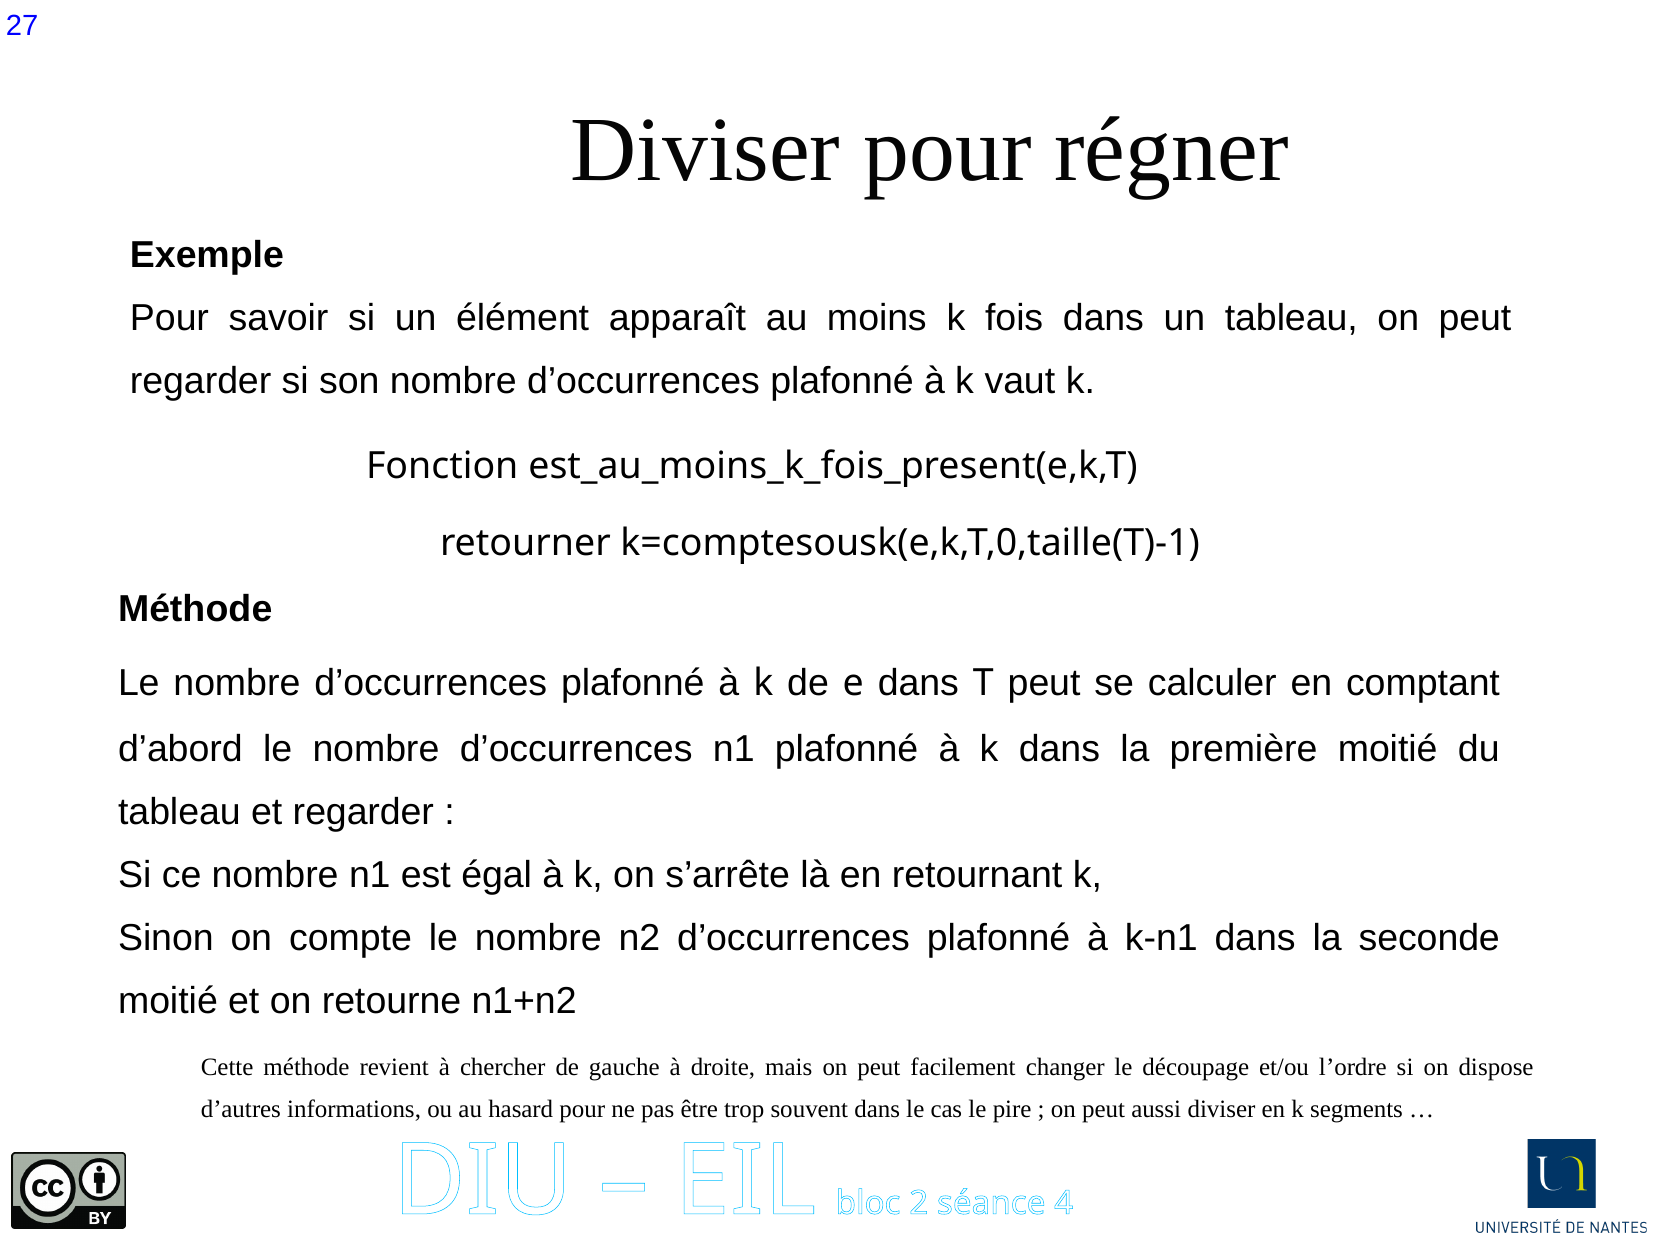

27
# Diviser pour régner
Exemple
Pour savoir si un élément apparaît au moins k fois dans un tableau, on peut regarder si son nombre d’occurrences plafonné à k vaut k.
Fonction est_au_moins_k_fois_present(e,k,T)
	retourner k=comptesousk(e,k,T,0,taille(T)-1)
Méthode
Le nombre d’occurrences plafonné à k de e dans T peut se calculer en comptant d’abord le nombre d’occurrences n1 plafonné à k dans la première moitié du tableau et regarder :
Si ce nombre n1 est égal à k, on s’arrête là en retournant k,
Sinon on compte le nombre n2 d’occurrences plafonné à k-n1 dans la seconde moitié et on retourne n1+n2
Cette méthode revient à chercher de gauche à droite, mais on peut facilement changer le découpage et/ou l’ordre si on dispose d’autres informations, ou au hasard pour ne pas être trop souvent dans le cas le pire ; on peut aussi diviser en k segments …